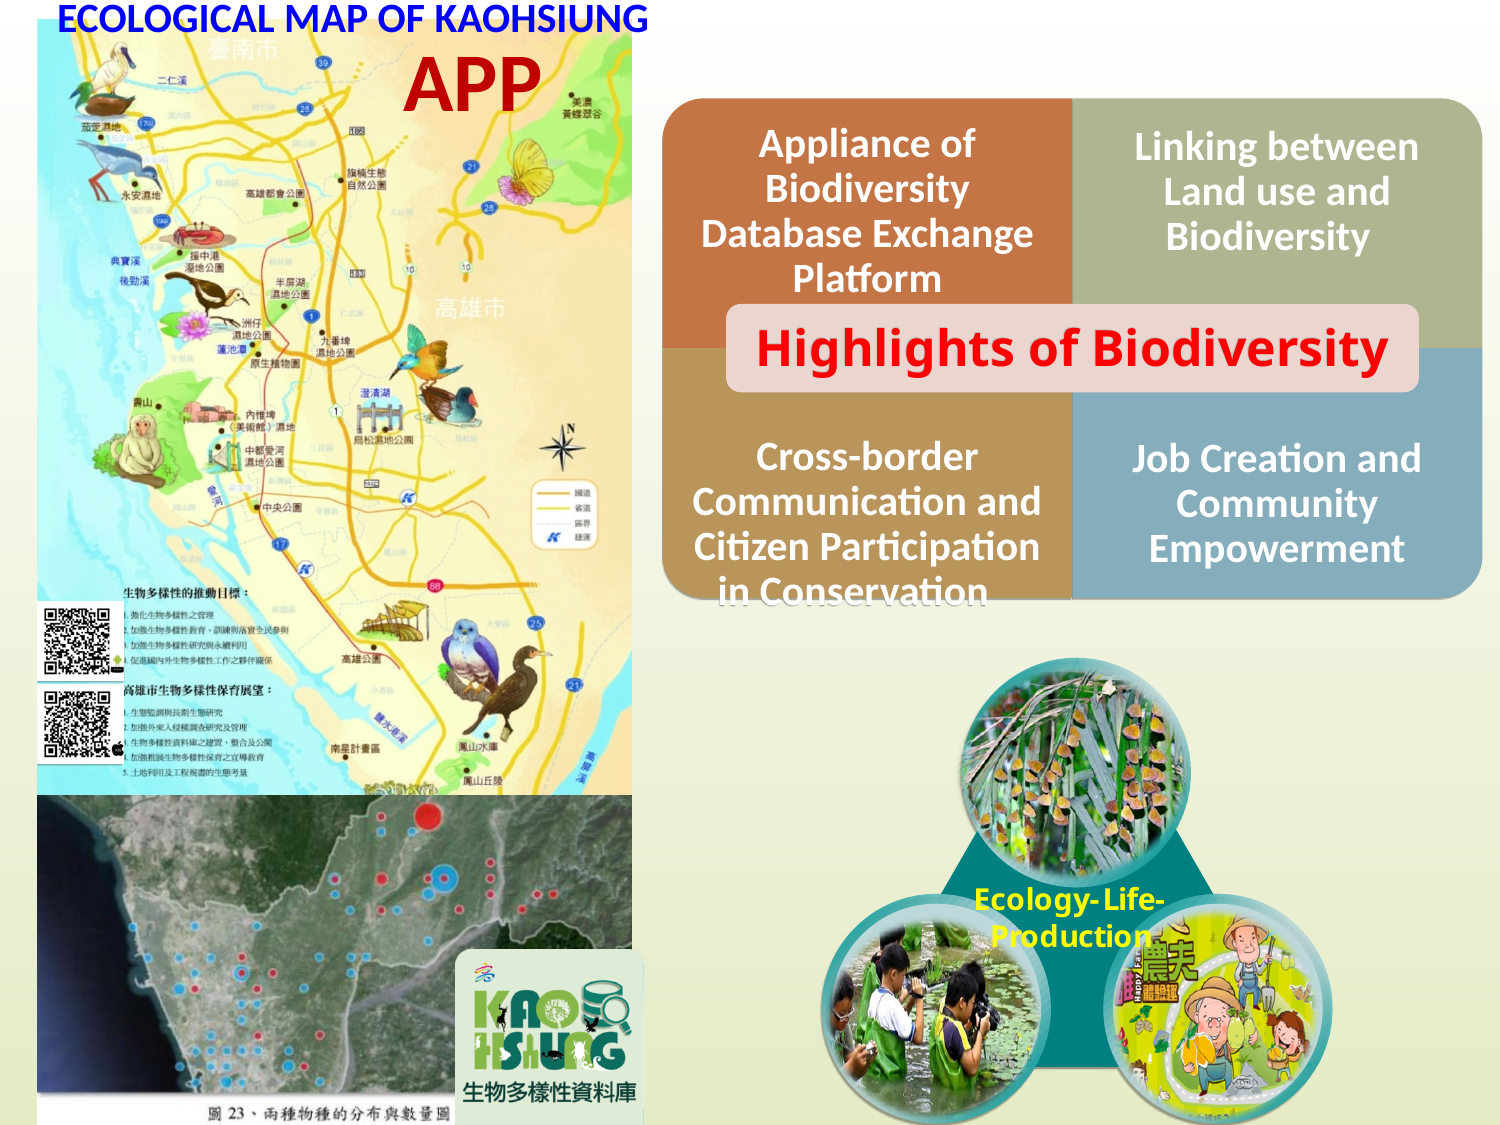

Ecological Map of Kaohsiung
APP
Appliance of Biodiversity Database Exchange Platform
Linking between Land use and Biodiversity
Highlights of Biodiversity
Cross-border Communication and Citizen Participation in Conservation
Job Creation and Community Empowerment